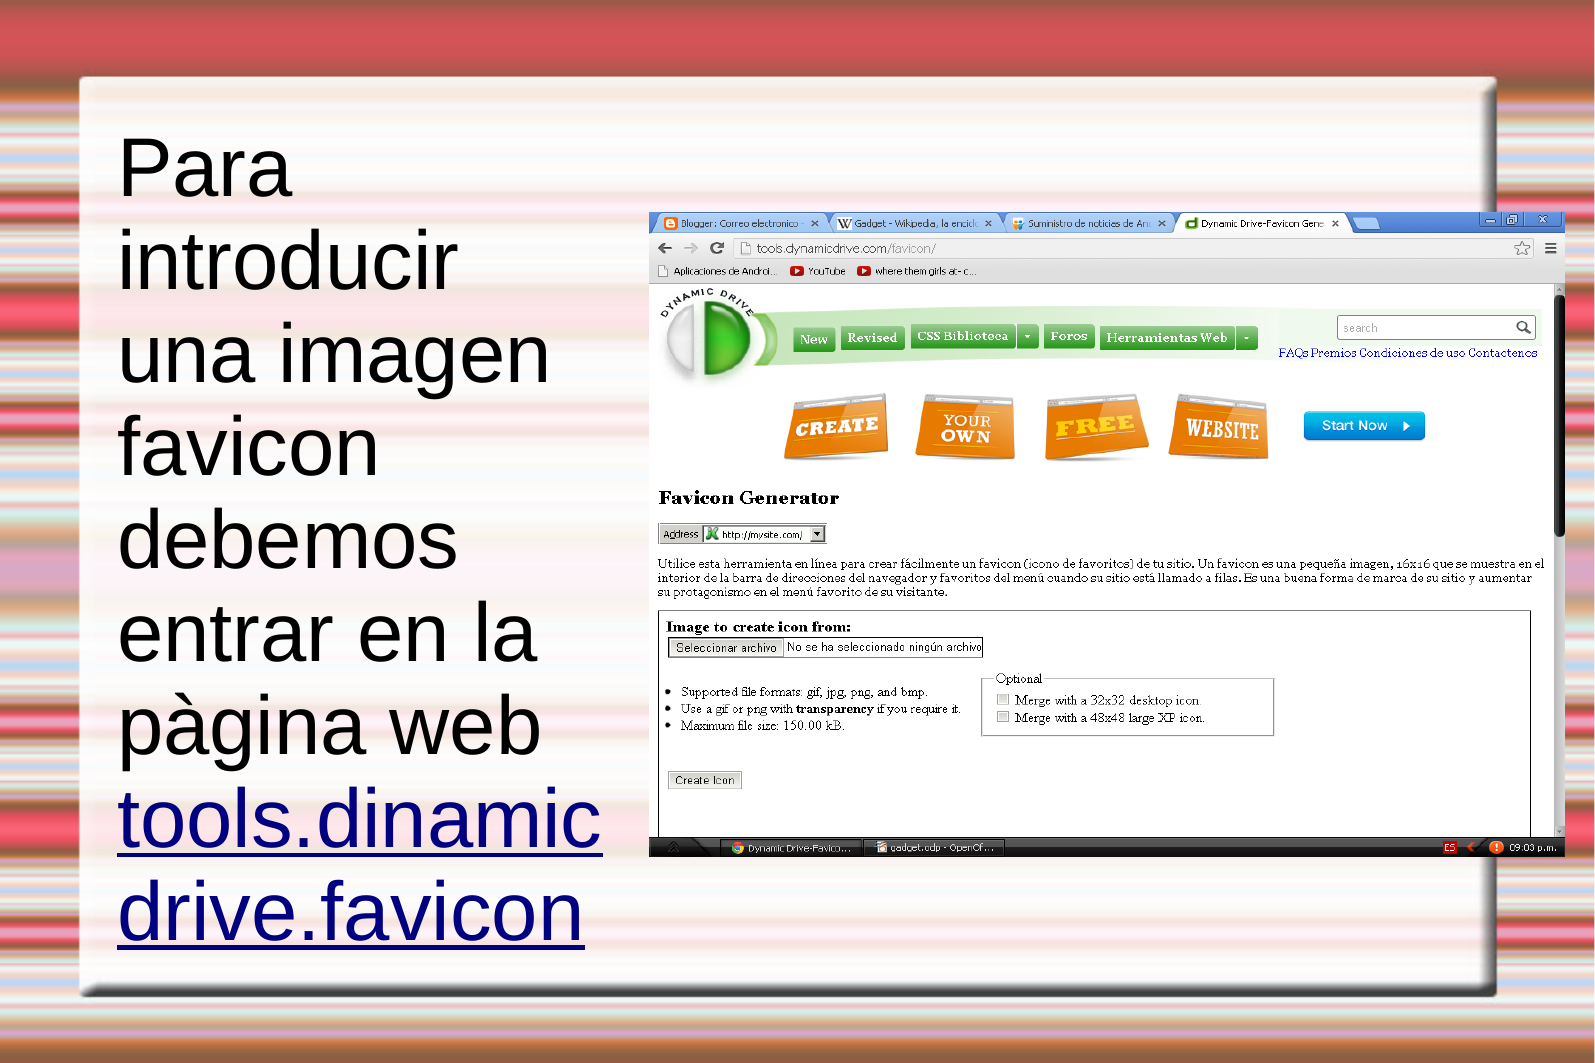

# Para introducir una imagen favicon debemos entrar en la pàgina web tools.dinamicdrive.favicon